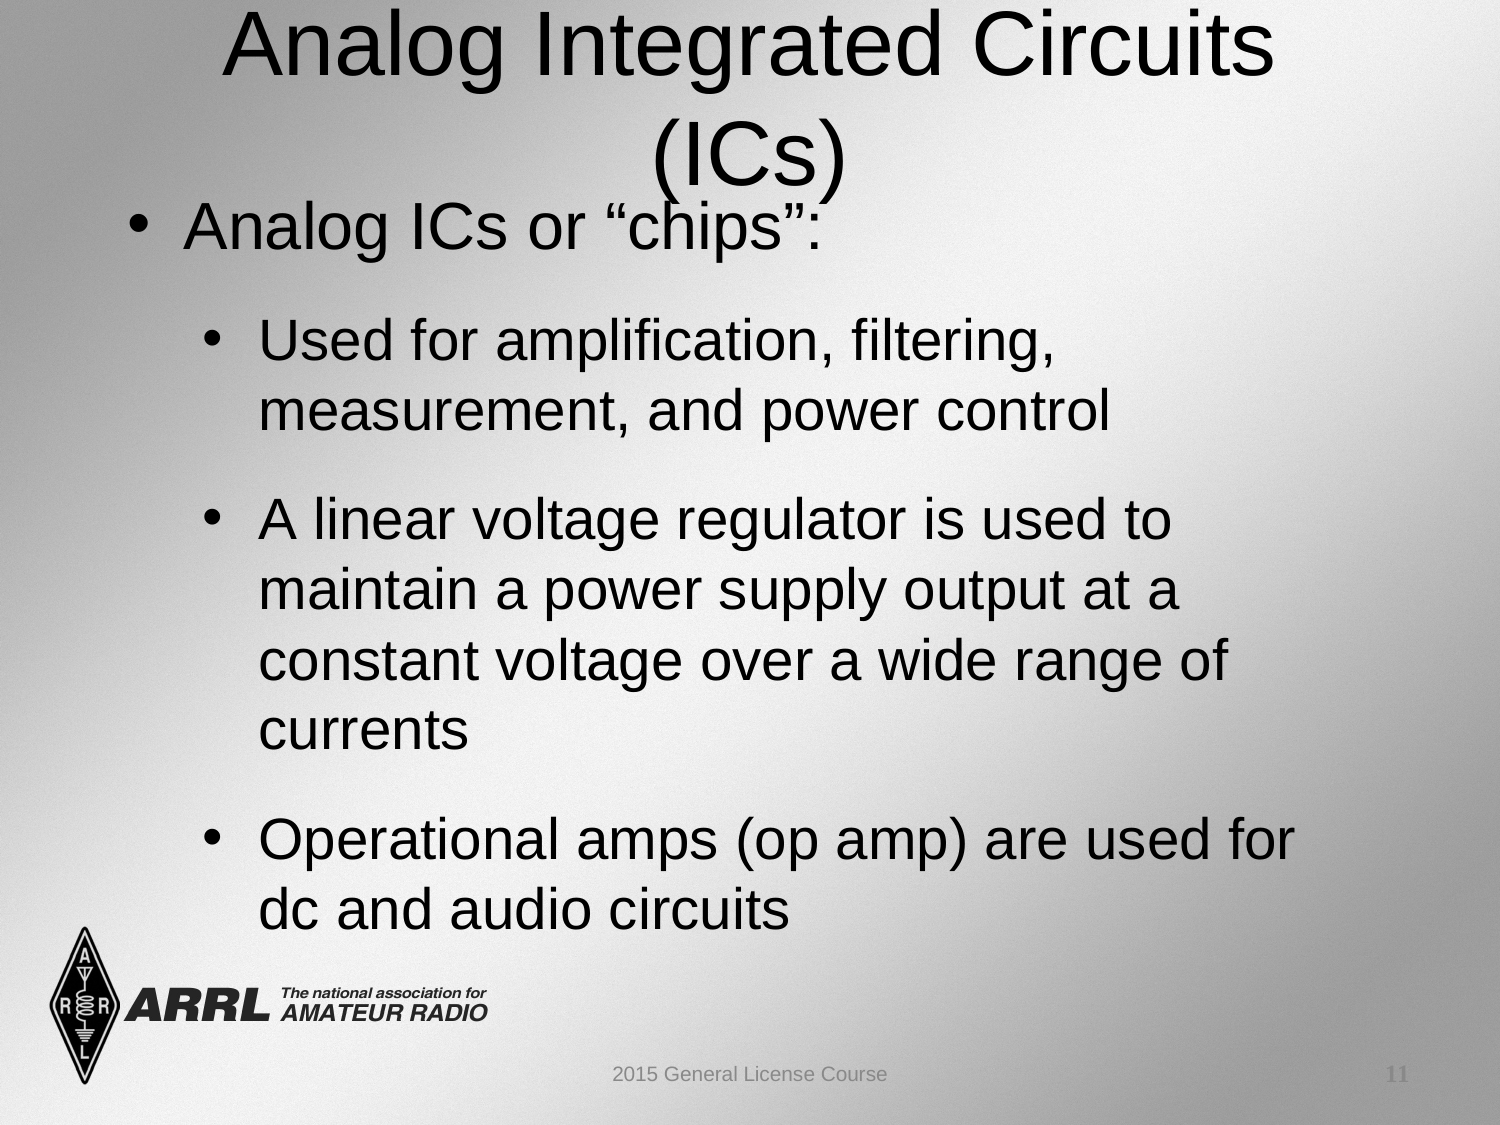

Analog Integrated Circuits (ICs)
Analog ICs or “chips”:
Used for amplification, filtering, measurement, and power control
A linear voltage regulator is used to maintain a power supply output at a constant voltage over a wide range of currents
Operational amps (op amp) are used for dc and audio circuits
2015 General License Course